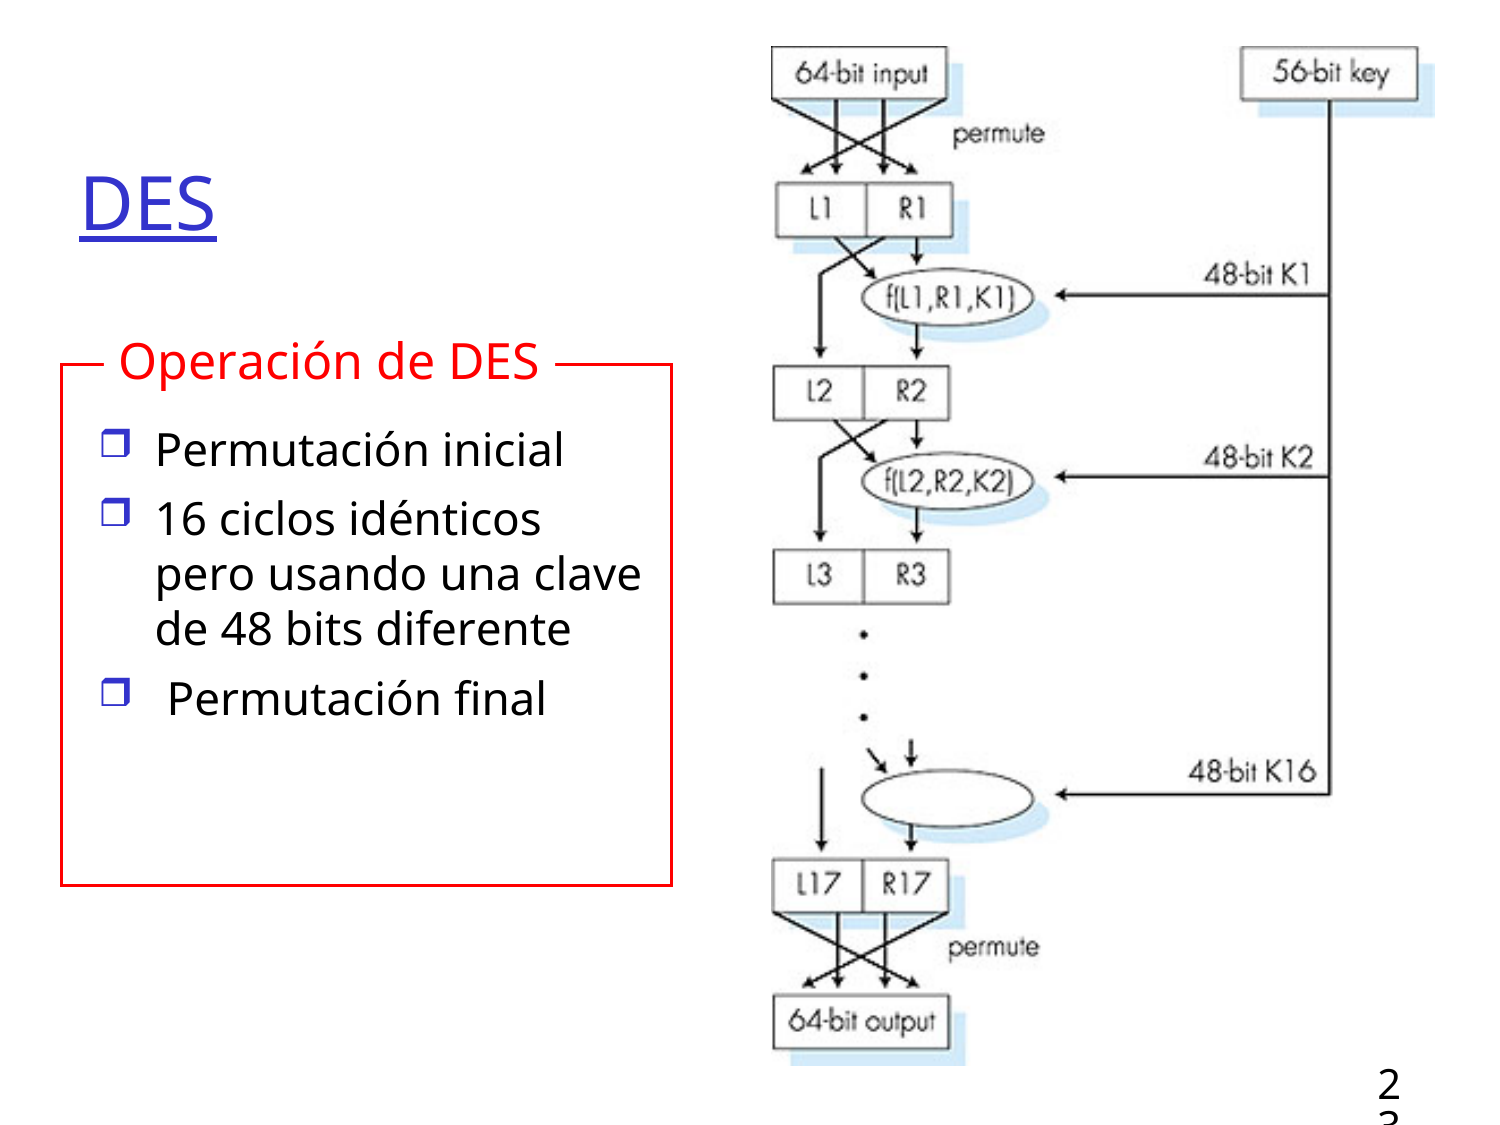

# DES
Operación de DES
Permutación inicial
16 ciclos idénticos pero usando una clave de 48 bits diferente
 Permutación final
23